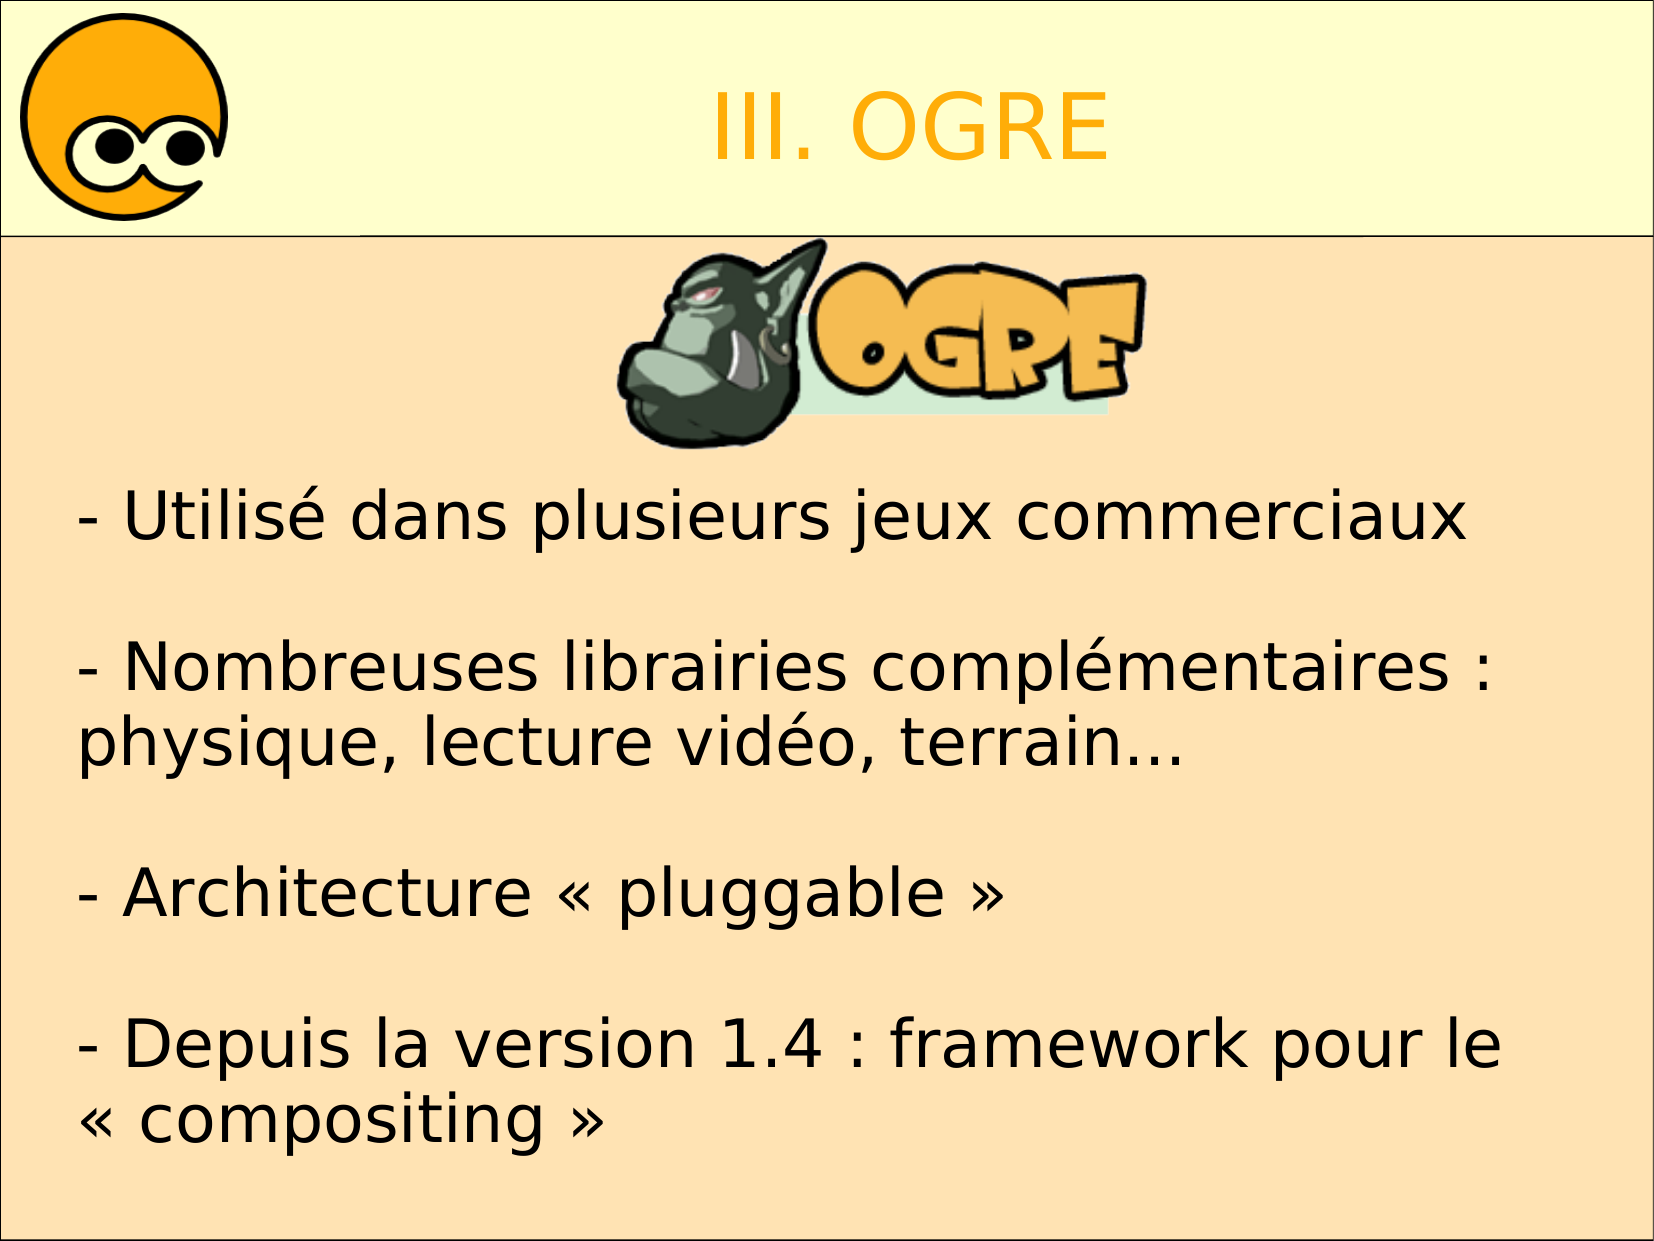

# III. OGRE
- Utilisé dans plusieurs jeux commerciaux
- Nombreuses librairies complémentaires : physique, lecture vidéo, terrain...
- Architecture « pluggable »
- Depuis la version 1.4 : framework pour le « compositing »